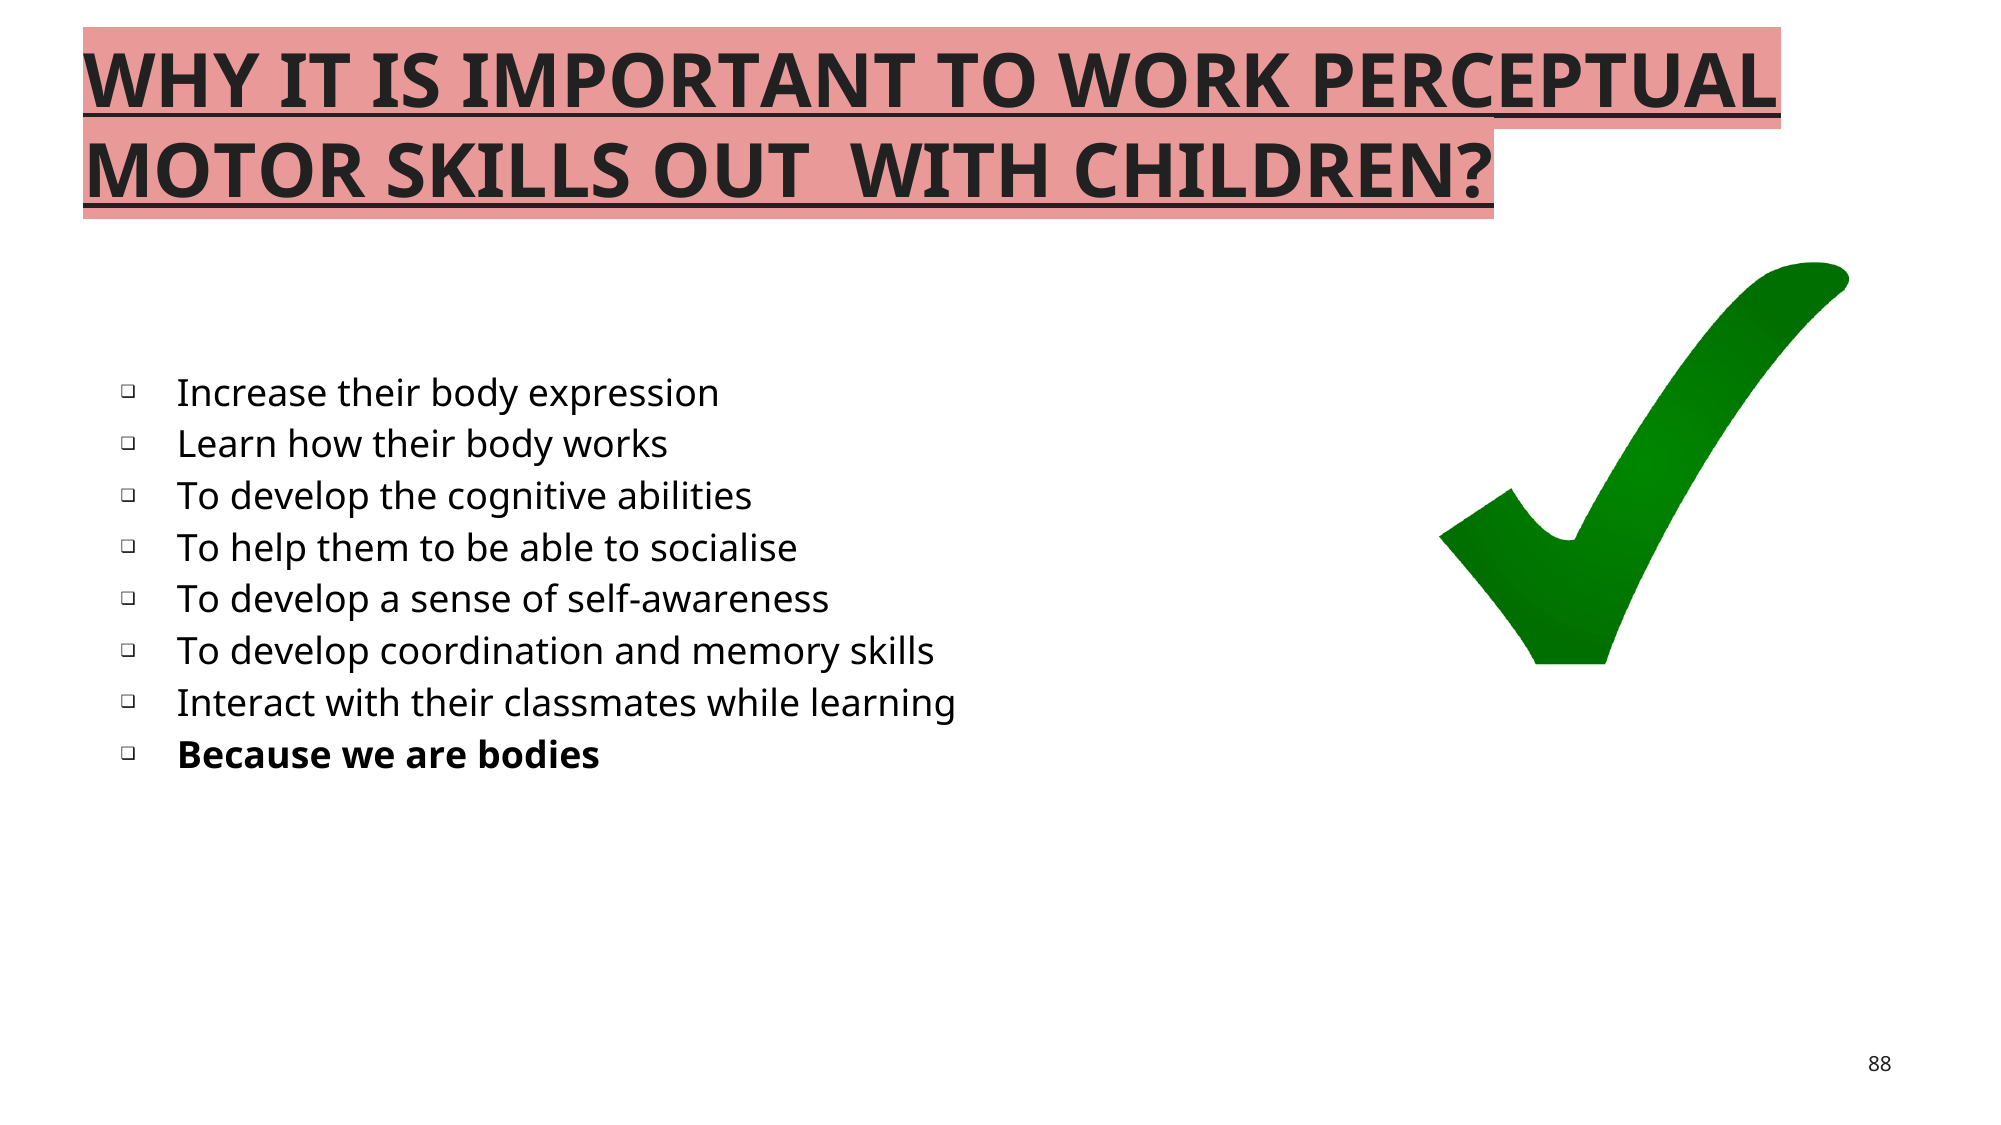

# WHY IT IS IMPORTANT TO WORK PERCEPTUAL MOTOR SKILLS OUT WITH CHILDREN?
Increase their body expression
Learn how their body works
To develop the cognitive abilities
To help them to be able to socialise
To develop a sense of self-awareness
To develop coordination and memory skills
Interact with their classmates while learning
Because we are bodies